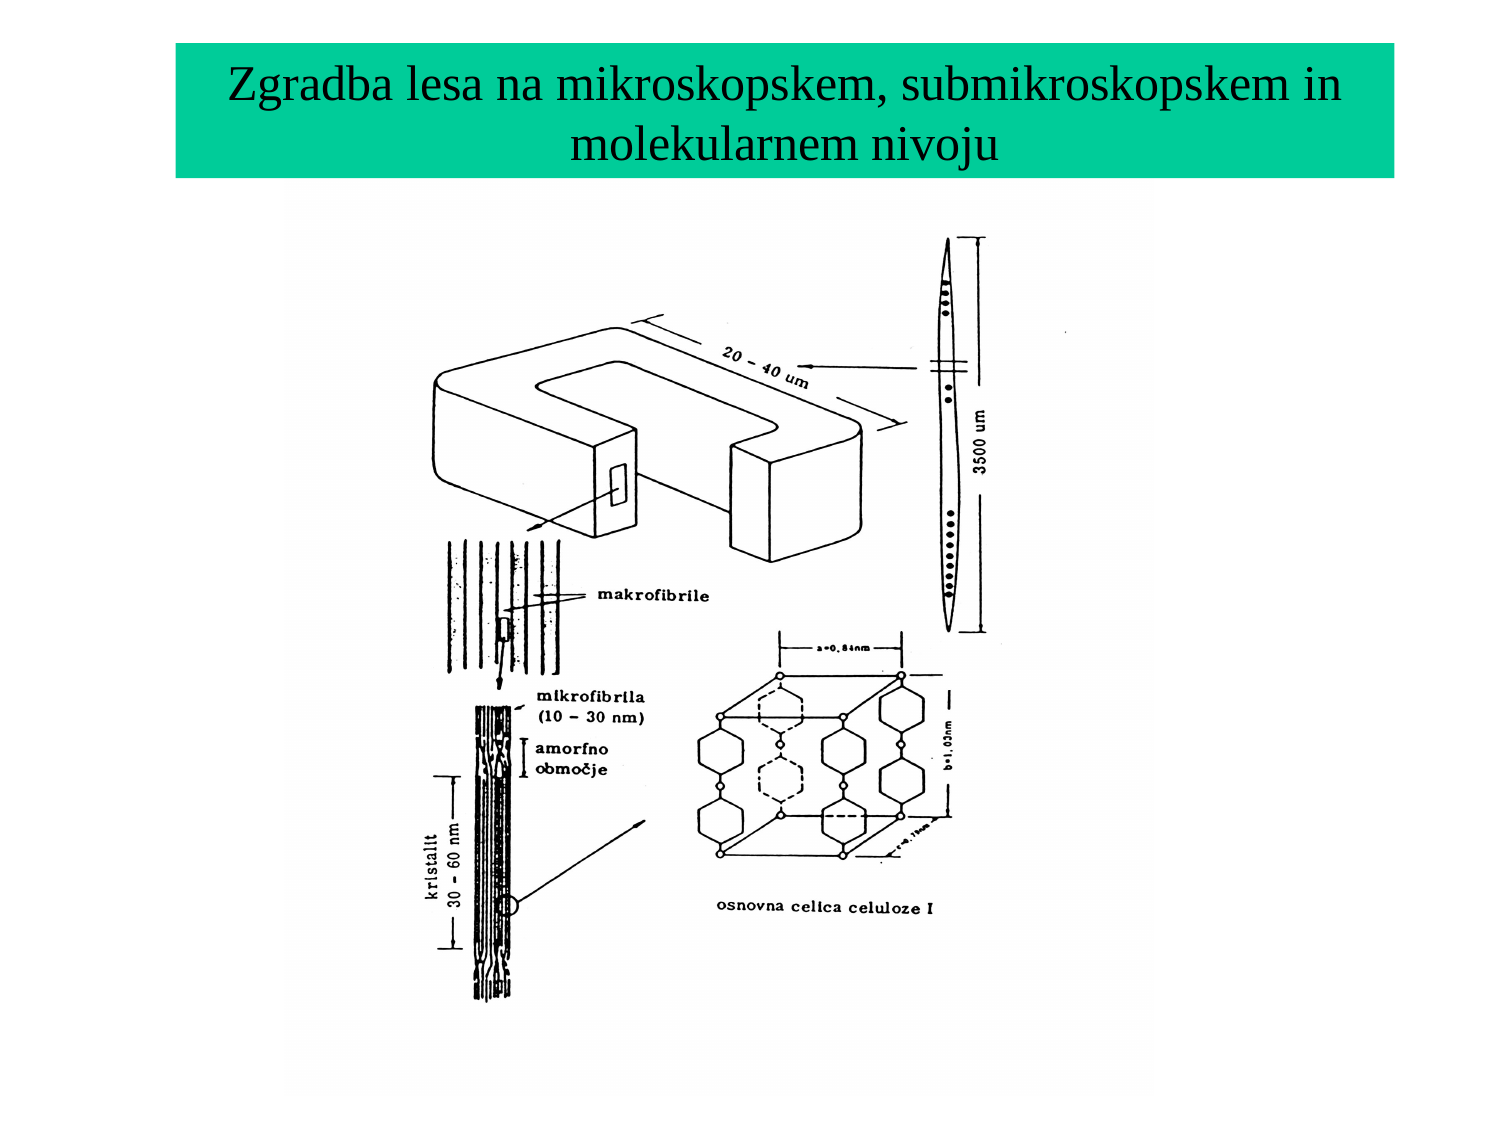

Zgradba lesa na mikroskopskem, submikroskopskem in molekularnem nivoju
# Zgradba